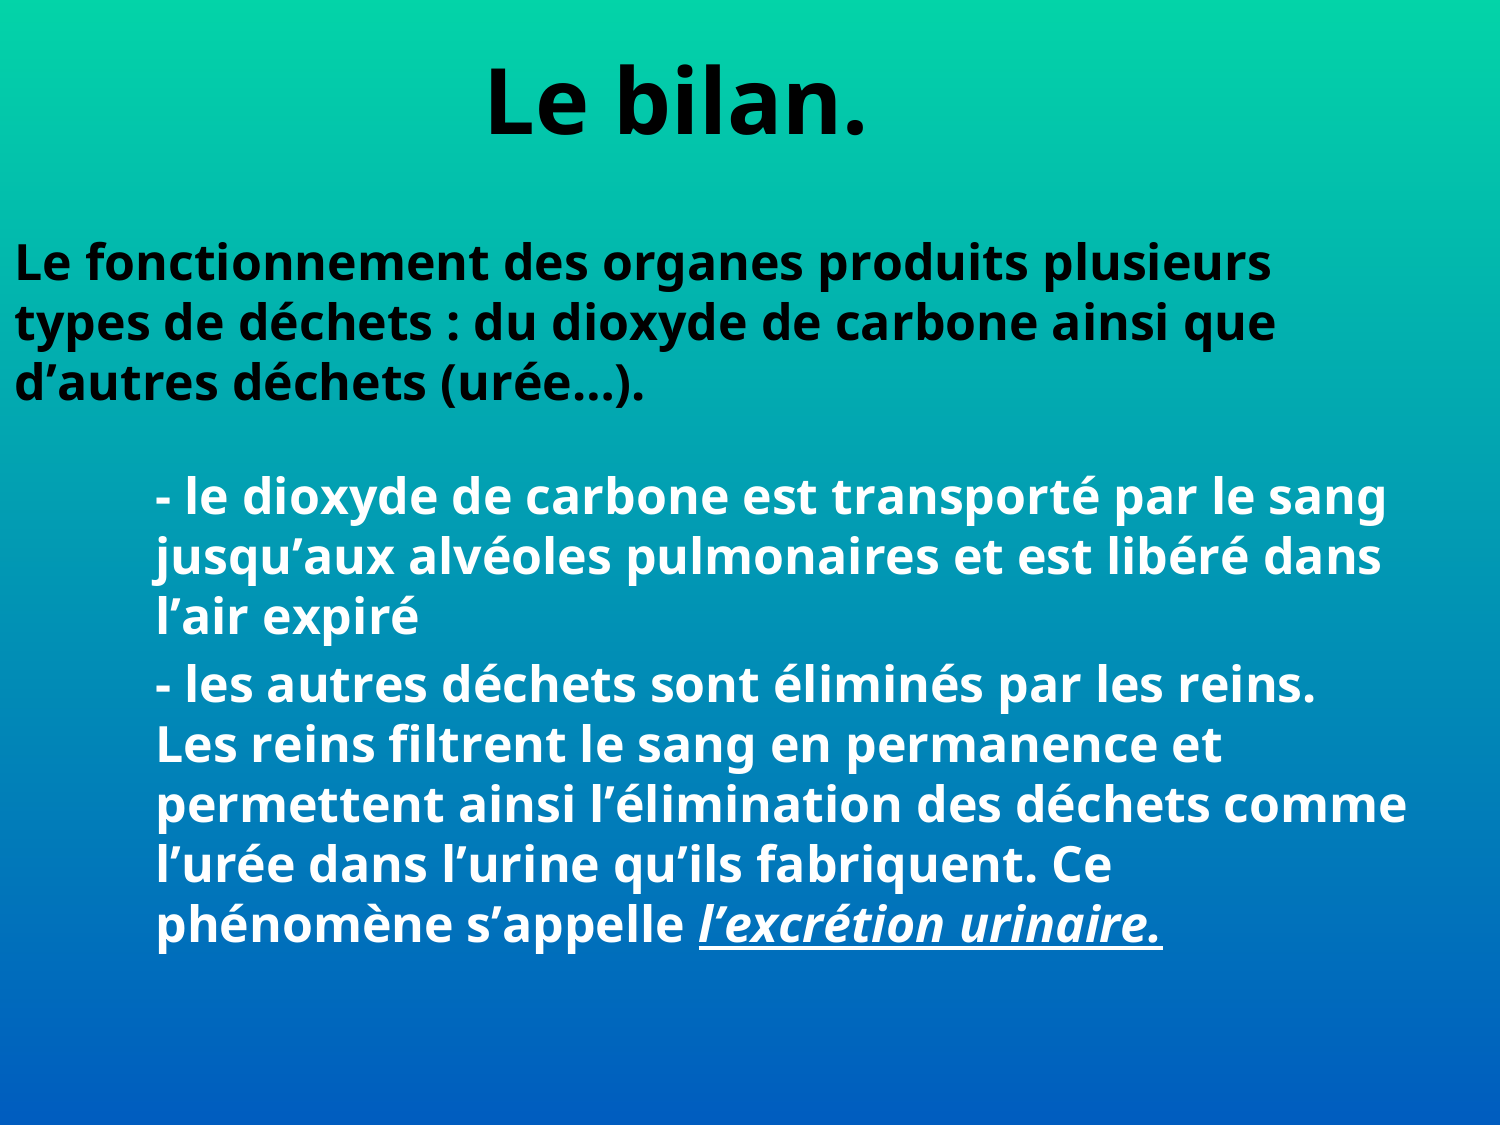

Le bilan.
Le fonctionnement des organes produits plusieurs types de déchets : du dioxyde de carbone ainsi que d’autres déchets (urée…).
- le dioxyde de carbone est transporté par le sang jusqu’aux alvéoles pulmonaires et est libéré dans l’air expiré
- les autres déchets sont éliminés par les reins.
Les reins filtrent le sang en permanence et permettent ainsi l’élimination des déchets comme l’urée dans l’urine qu’ils fabriquent. Ce phénomène s’appelle l’excrétion urinaire.